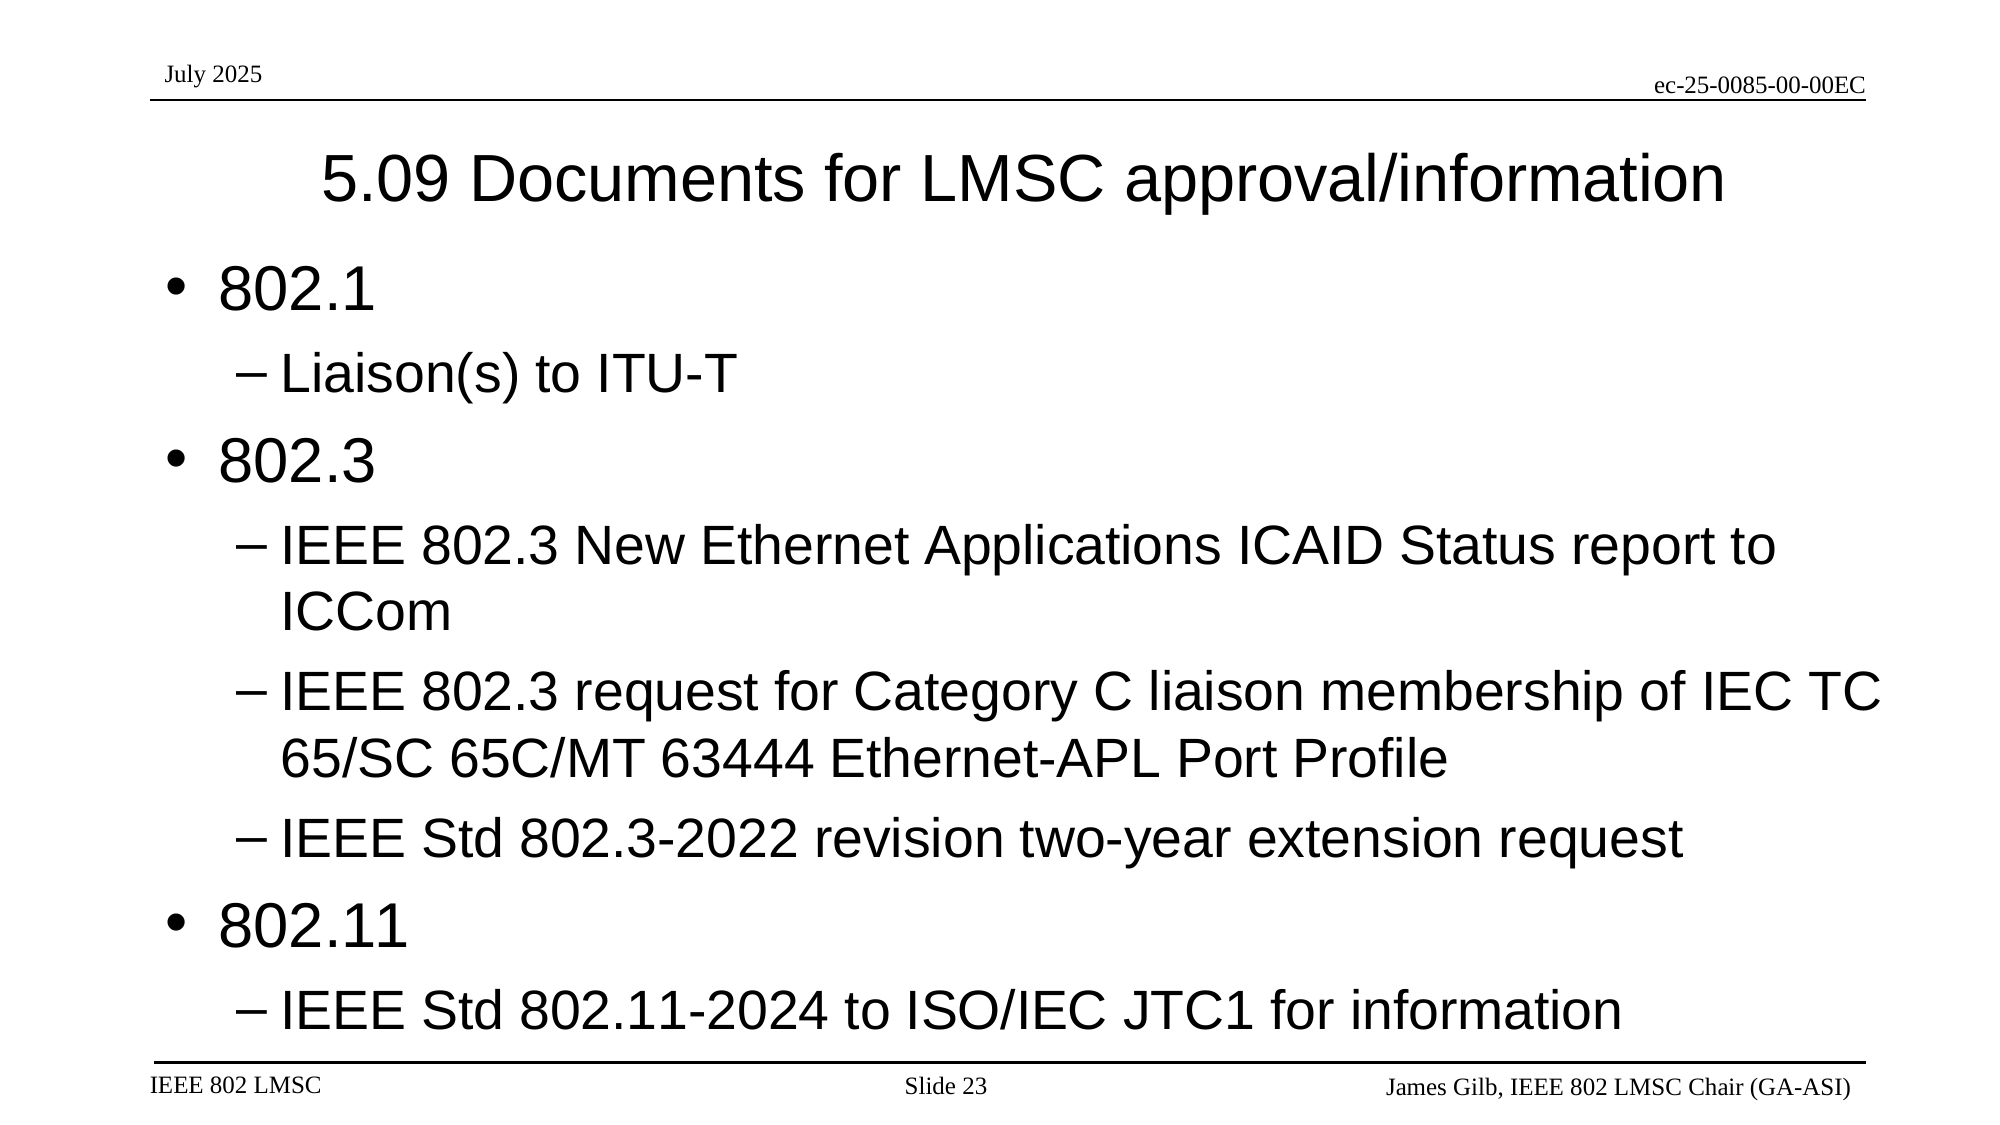

# 5.09 Documents for LMSC approval/information
802.1
Liaison(s) to ITU-T
802.3
IEEE 802.3 New Ethernet Applications ICAID Status report to ICCom
IEEE 802.3 request for Category C liaison membership of IEC TC 65/SC 65C/MT 63444 Ethernet-APL Port Profile
IEEE Std 802.3-2022 revision two-year extension request
802.11
IEEE Std 802.11-2024 to ISO/IEC JTC1 for information
23